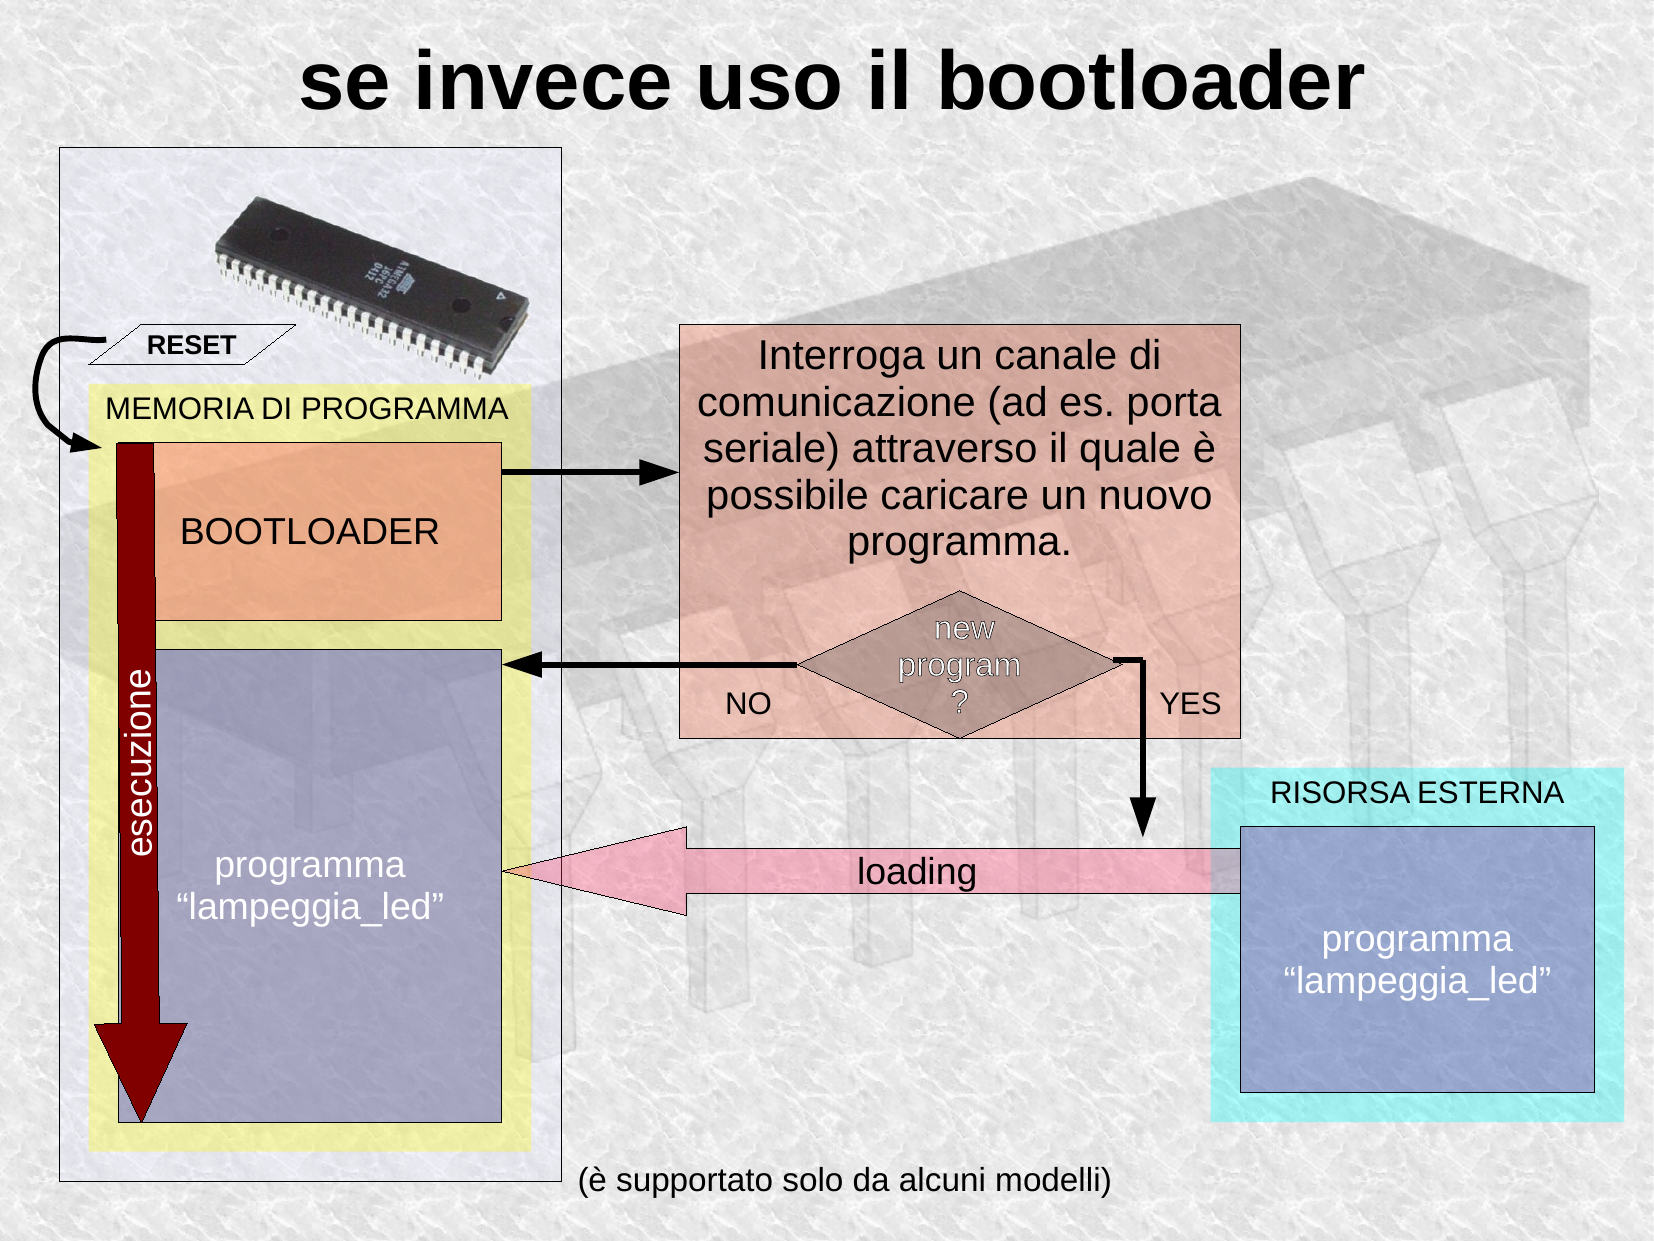

# se invece uso il bootloader
RESET
Interroga un canale di comunicazione (ad es. porta seriale) attraverso il quale è possibile caricare un nuovo programma.
MEMORIA DI PROGRAMMA
BOOTLOADER
 new
program
?
programma
“lampeggia_led”
NO
YES
esecuzione
RISORSA ESTERNA
loading
programma “lampeggia_led”
(è supportato solo da alcuni modelli)